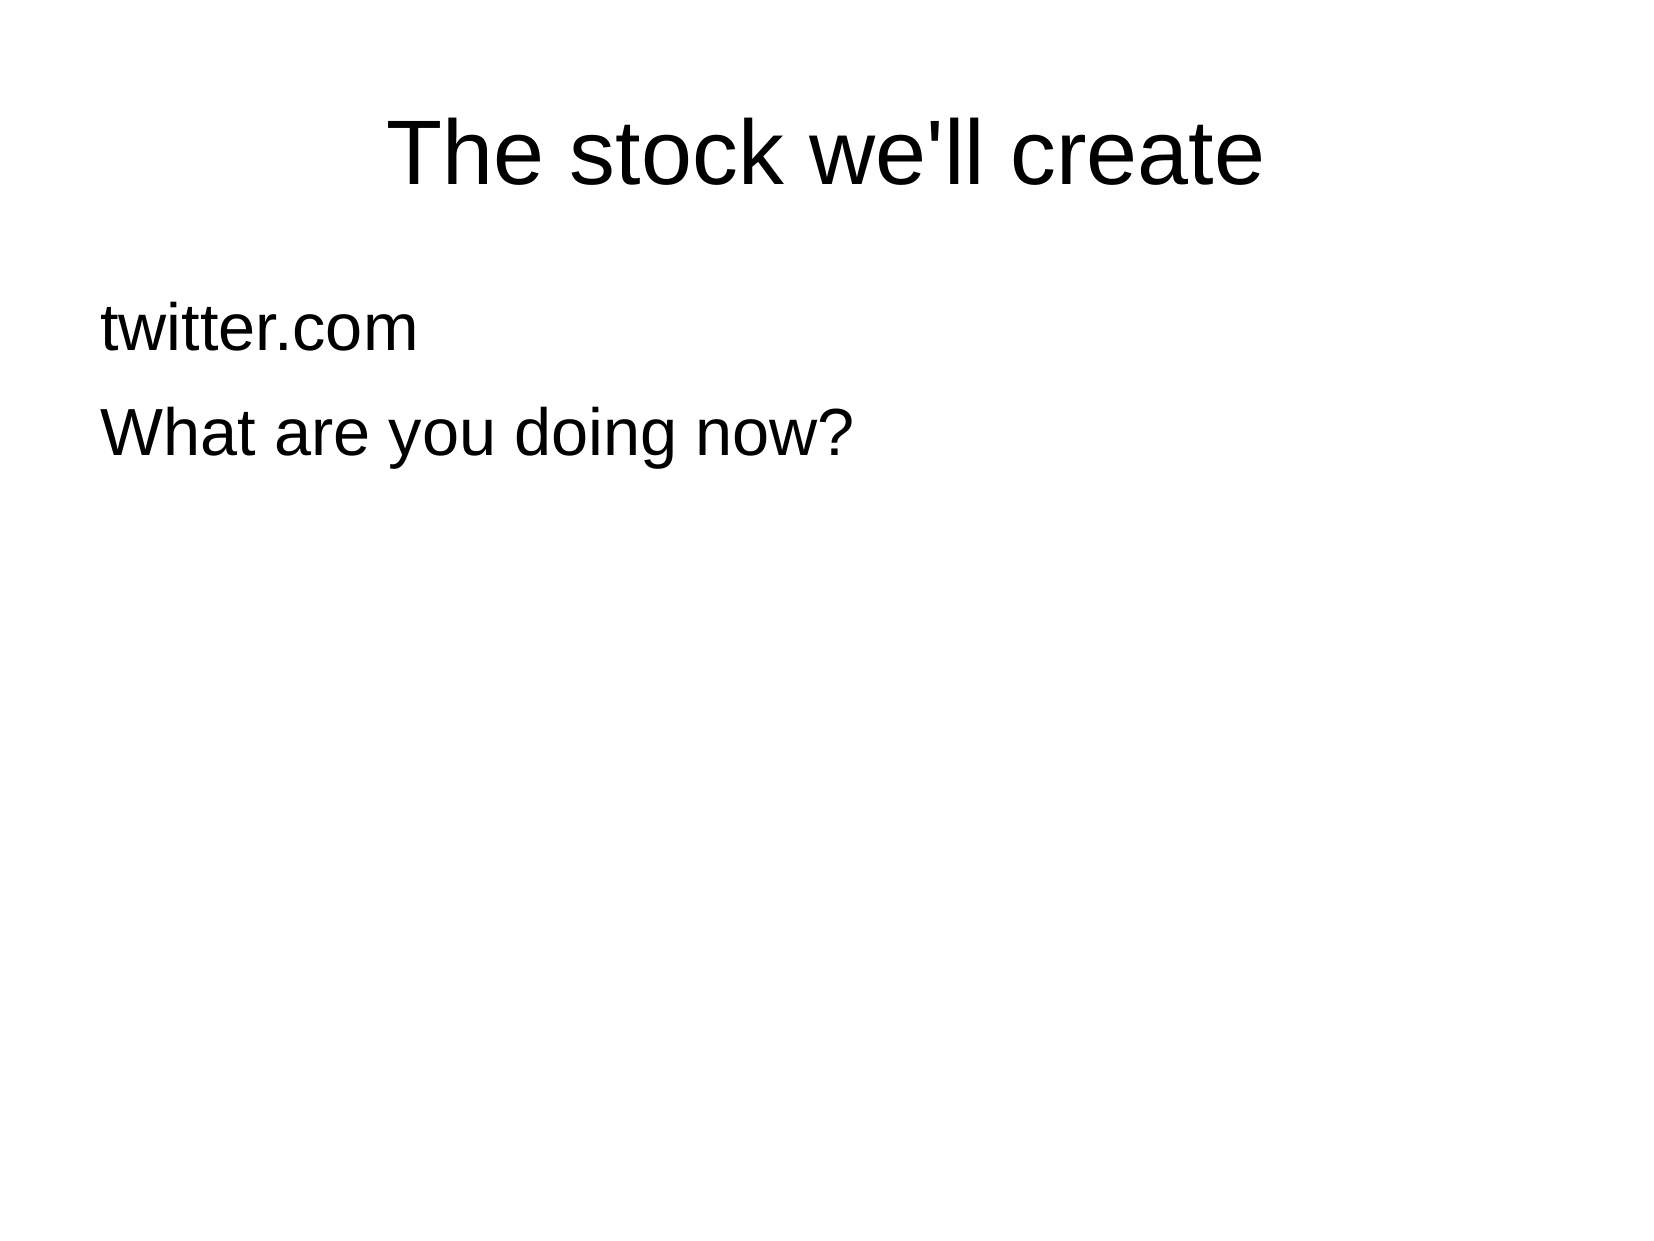

# The stock we'll create
twitter.com
What are you doing now?